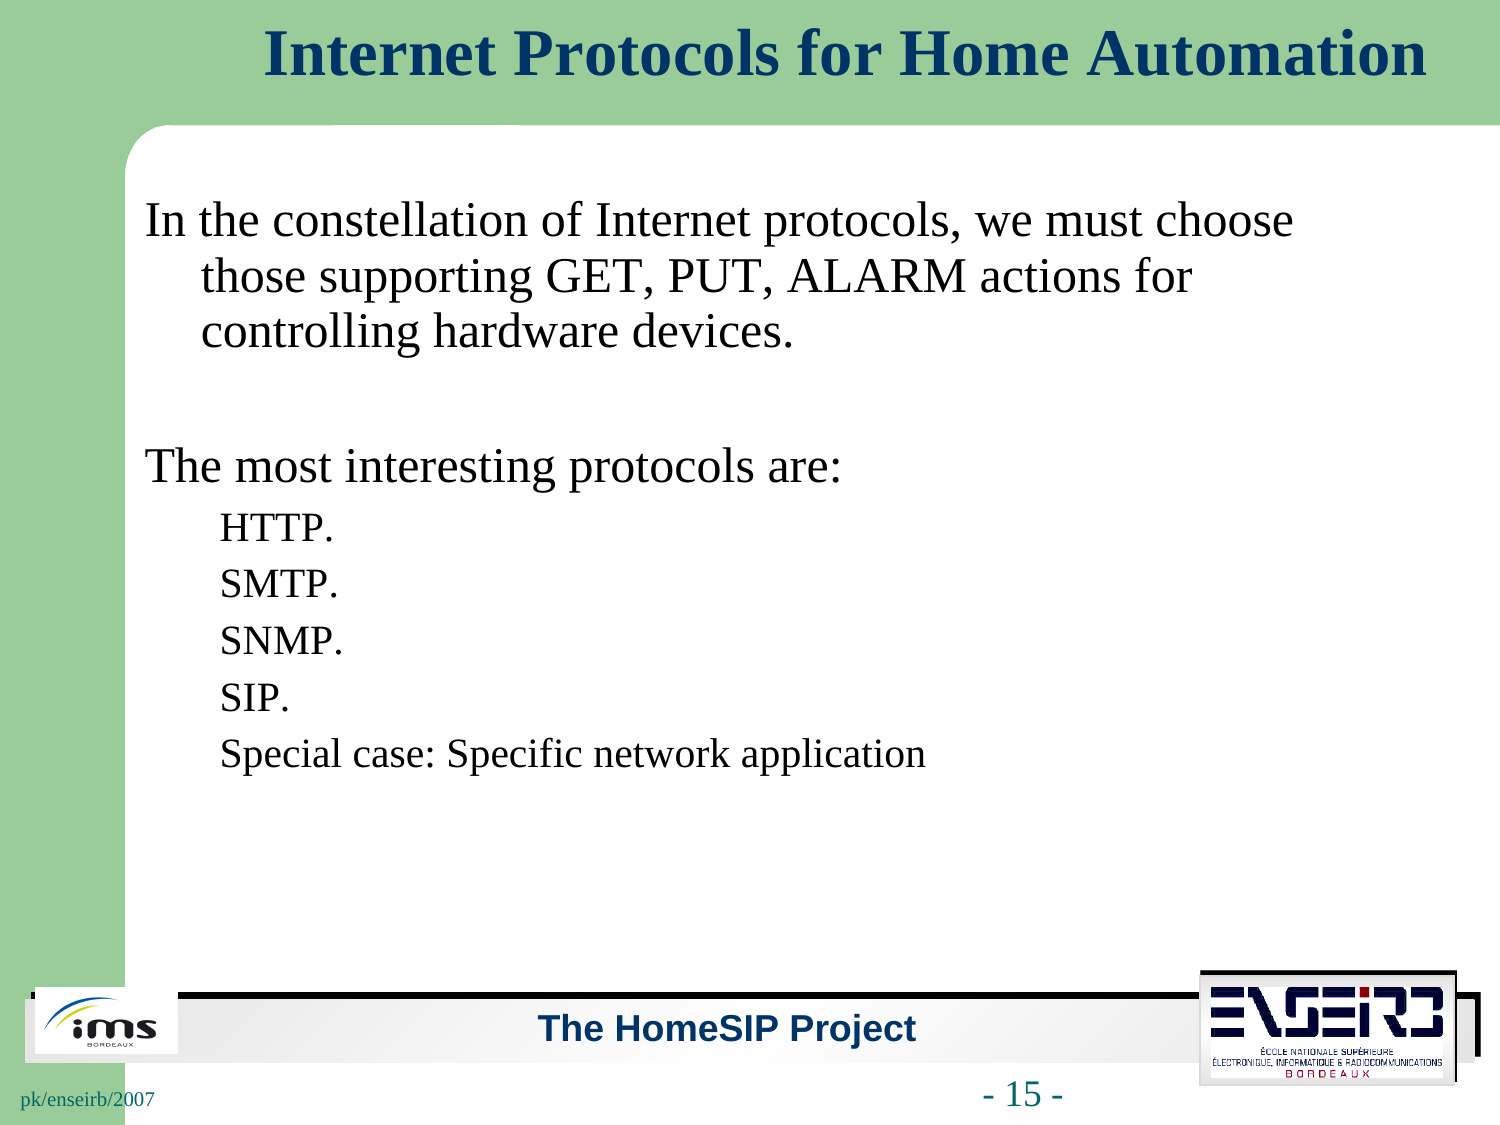

Internet Protocols for Home Automation
In the constellation of Internet protocols, we must choose those supporting GET, PUT, ALARM actions for controlling hardware devices.
The most interesting protocols are:
HTTP.
SMTP.
SNMP.
SIP.
Special case: Specific network application